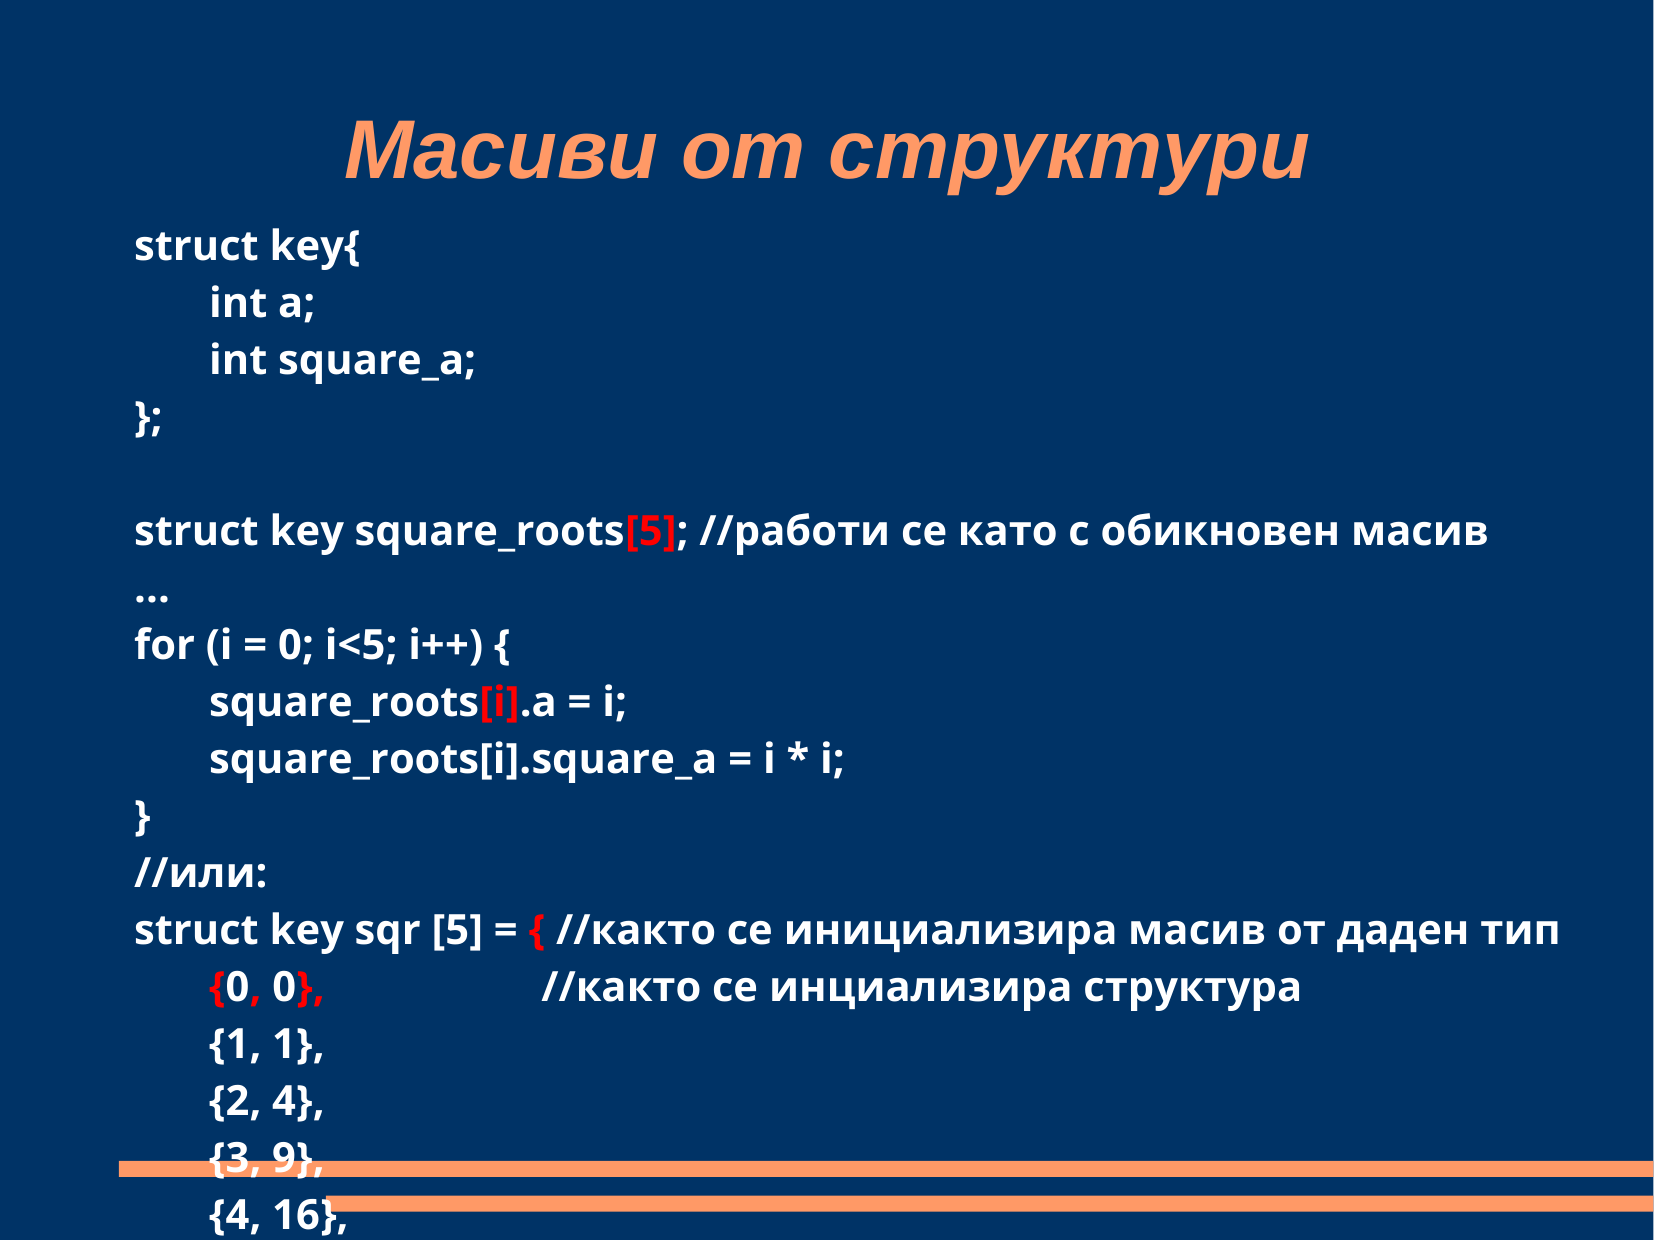

# Масиви от структури
struct key{
	int a;
	int square_a;
};
struct key square_roots[5]; //работи се като с обикновен масив
...
for (i = 0; i<5; i++) {
	square_roots[i].a = i;
	square_roots[i].square_a = i * i;
}
//или:
struct key sqr [5] = { //както се инициализира масив от даден тип
	{0, 0}, 			 //както се инциализира структура
	{1, 1},
	{2, 4},
	{3, 9},
	{4, 16},
};